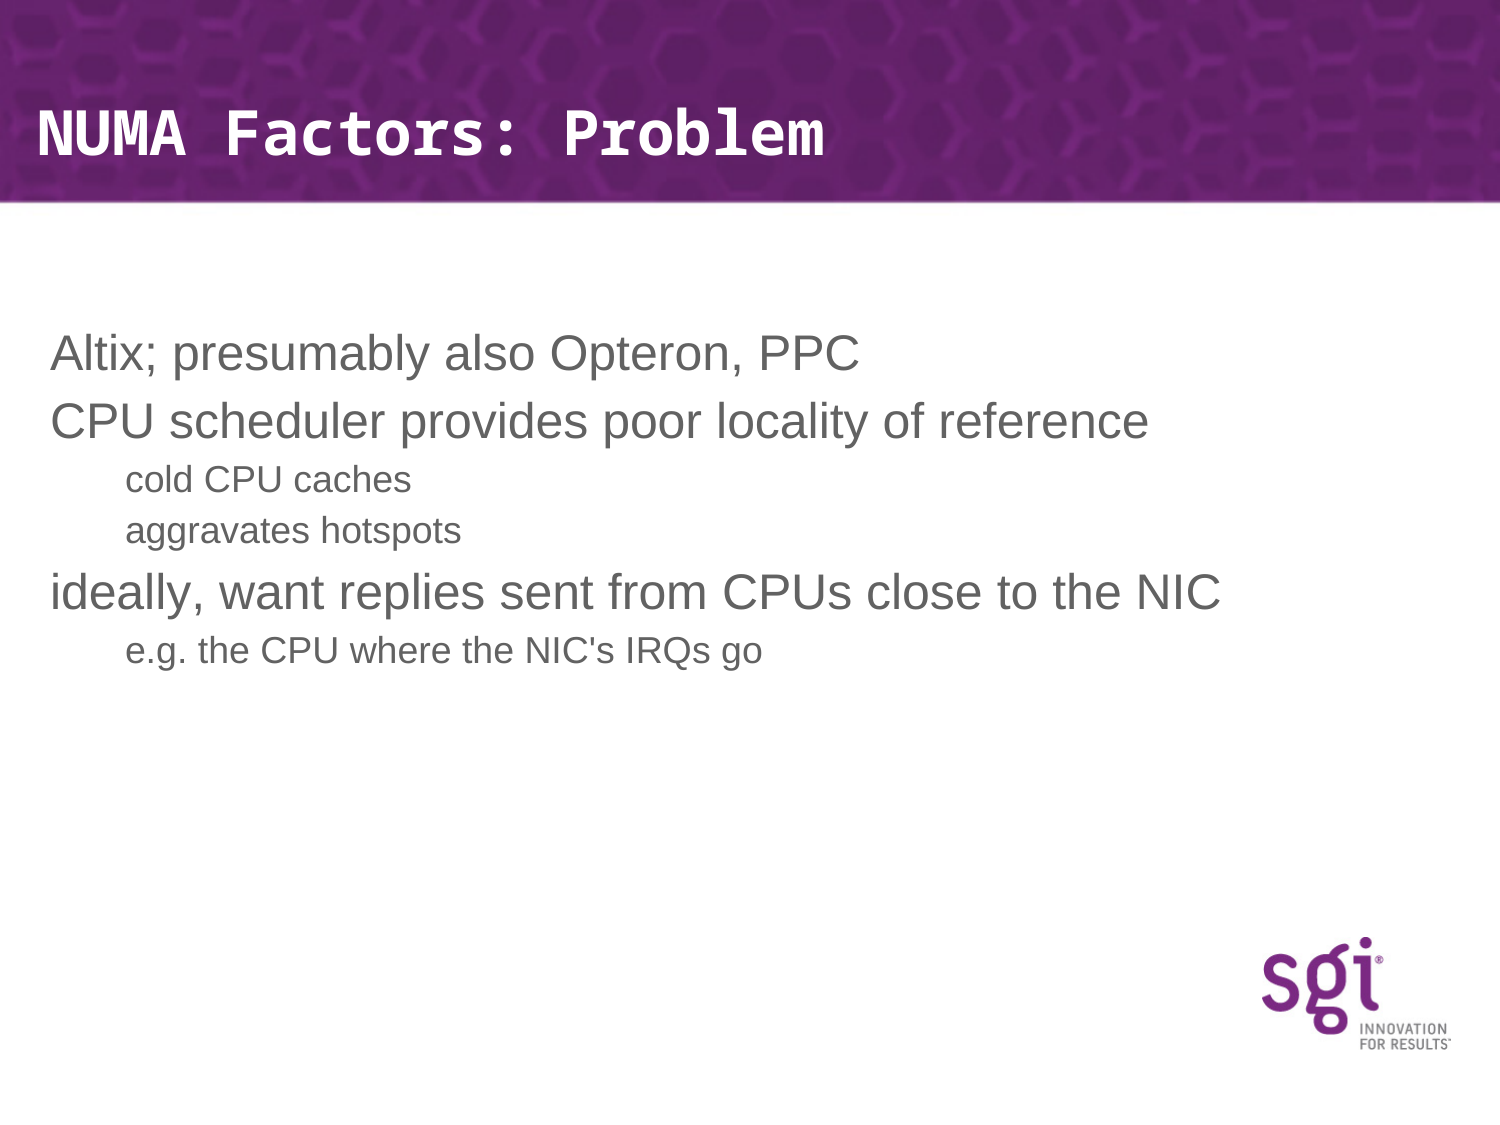

# NUMA Factors: Problem
Altix; presumably also Opteron, PPC
CPU scheduler provides poor locality of reference
cold CPU caches
aggravates hotspots
ideally, want replies sent from CPUs close to the NIC
e.g. the CPU where the NIC's IRQs go